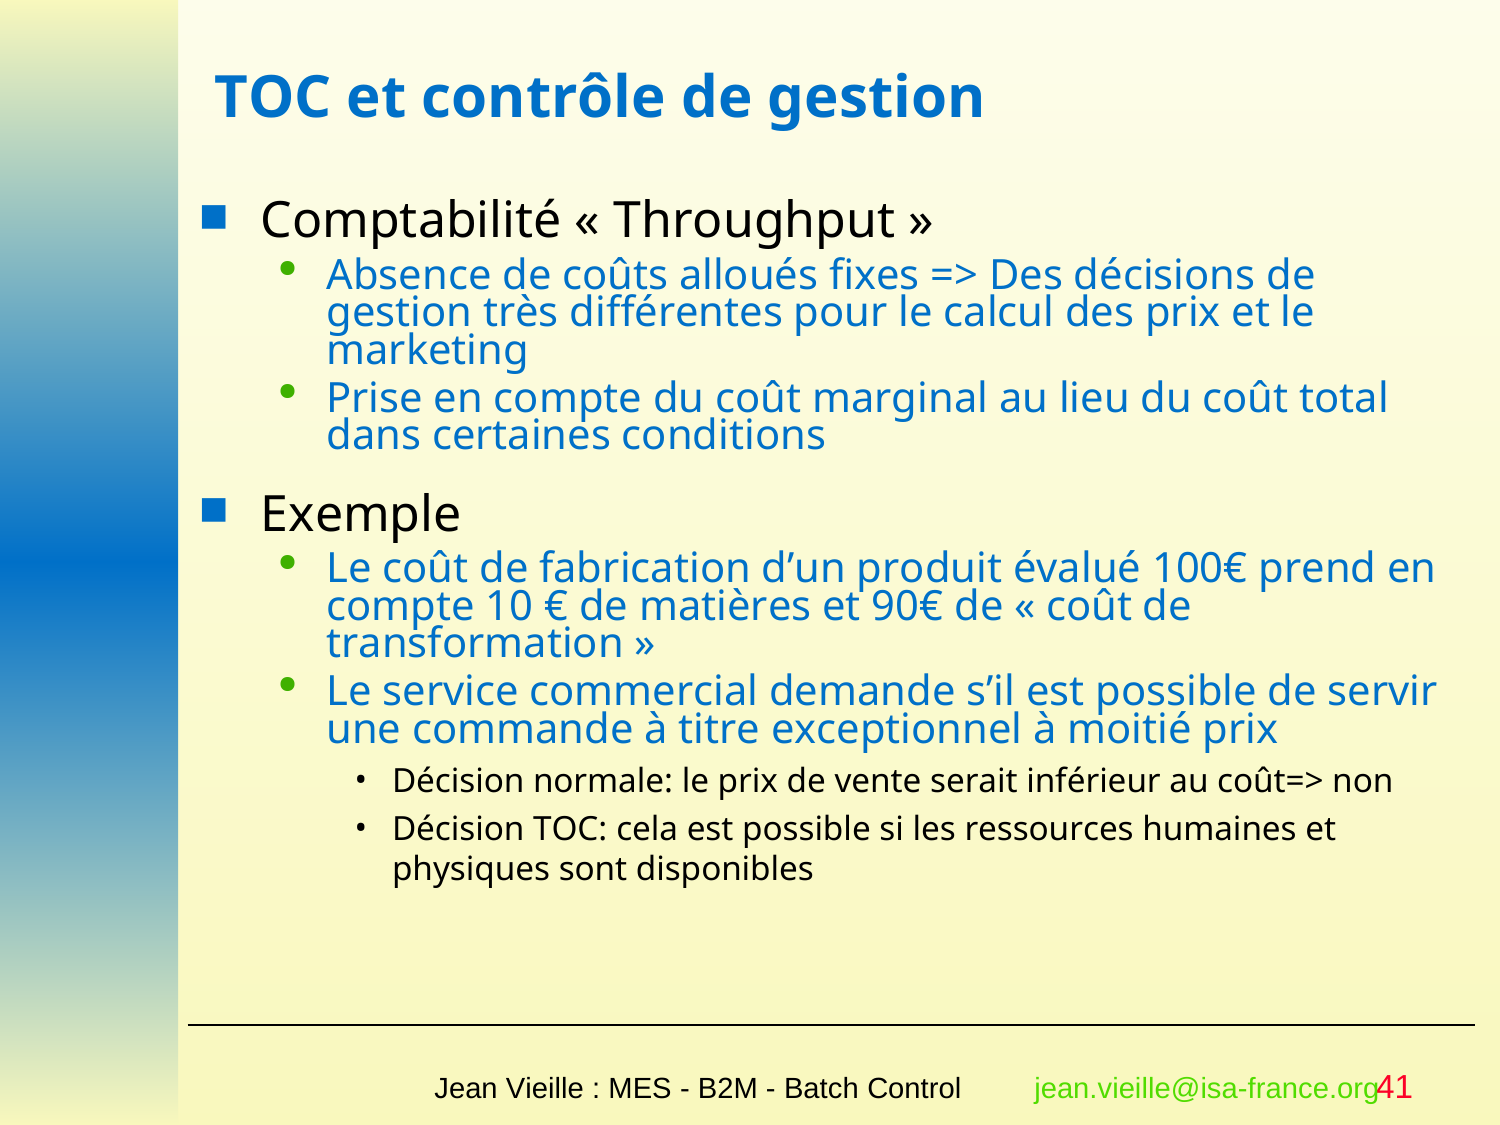

# TOC et contrôle de gestion
Comptabilité « Throughput »
Absence de coûts alloués fixes => Des décisions de gestion très différentes pour le calcul des prix et le marketing
Prise en compte du coût marginal au lieu du coût total dans certaines conditions
Exemple
Le coût de fabrication d’un produit évalué 100€ prend en compte 10 € de matières et 90€ de « coût de transformation »
Le service commercial demande s’il est possible de servir une commande à titre exceptionnel à moitié prix
Décision normale: le prix de vente serait inférieur au coût=> non
Décision TOC: cela est possible si les ressources humaines et physiques sont disponibles